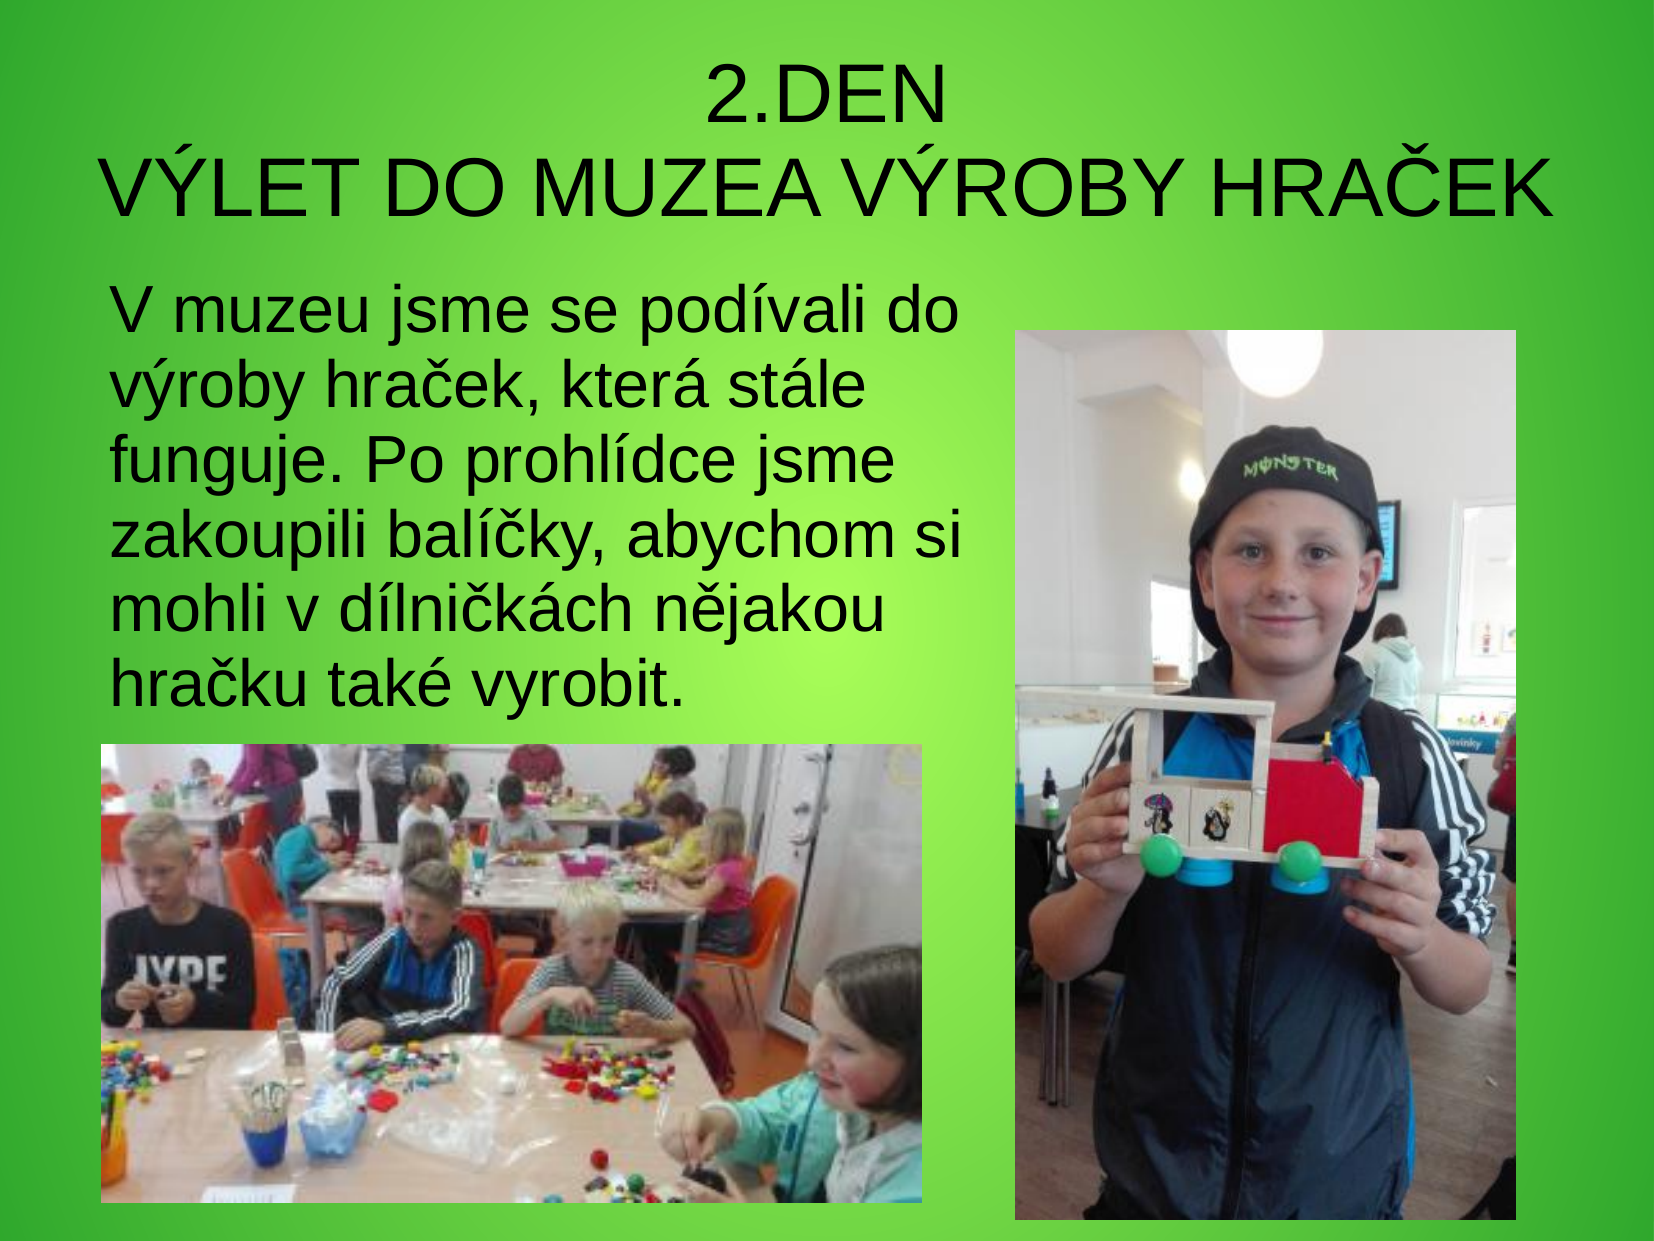

# 2.DEN VÝLET DO MUZEA VÝROBY HRAČEK
V muzeu jsme se podívali do výroby hraček, která stále funguje. Po prohlídce jsme zakoupili balíčky, abychom si mohli v dílničkách nějakou hračku také vyrobit.